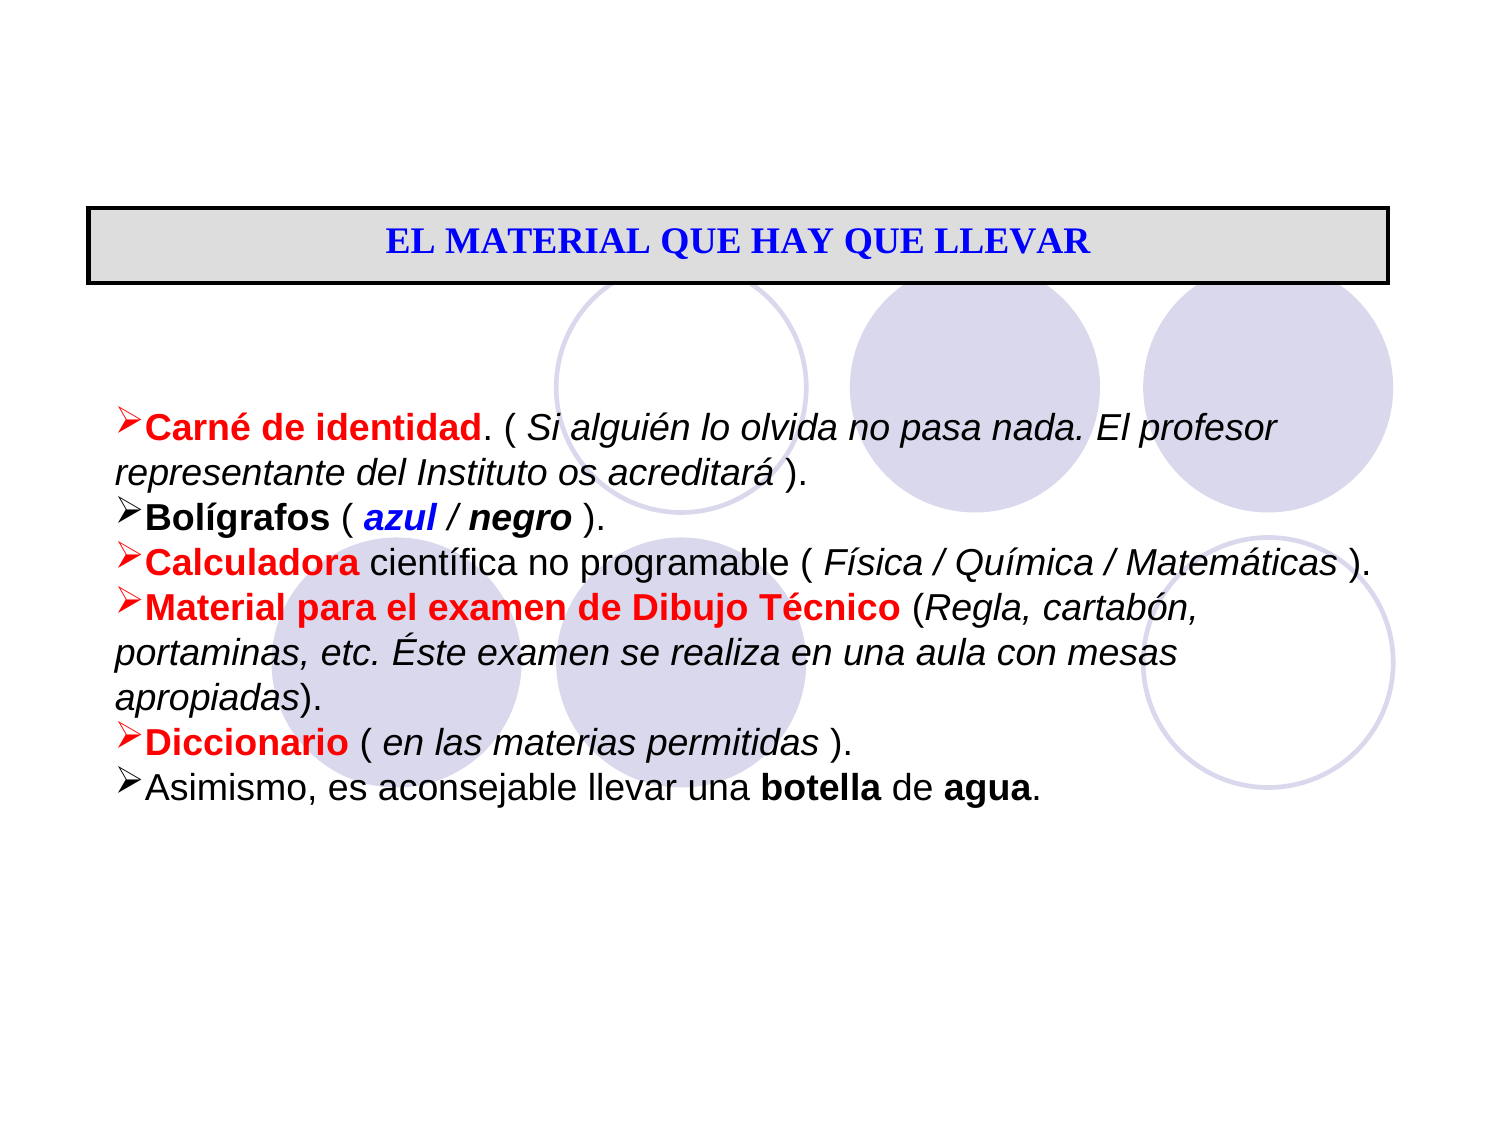

EL MATERIAL QUE HAY QUE LLEVAR
Carné de identidad. ( Si alguién lo olvida no pasa nada. El profesor representante del Instituto os acreditará ).
Bolígrafos ( azul / negro ).
Calculadora científica no programable ( Física / Química / Matemáticas ).
Material para el examen de Dibujo Técnico (Regla, cartabón, portaminas, etc. Éste examen se realiza en una aula con mesas apropiadas).
Diccionario ( en las materias permitidas ).
Asimismo, es aconsejable llevar una botella de agua.